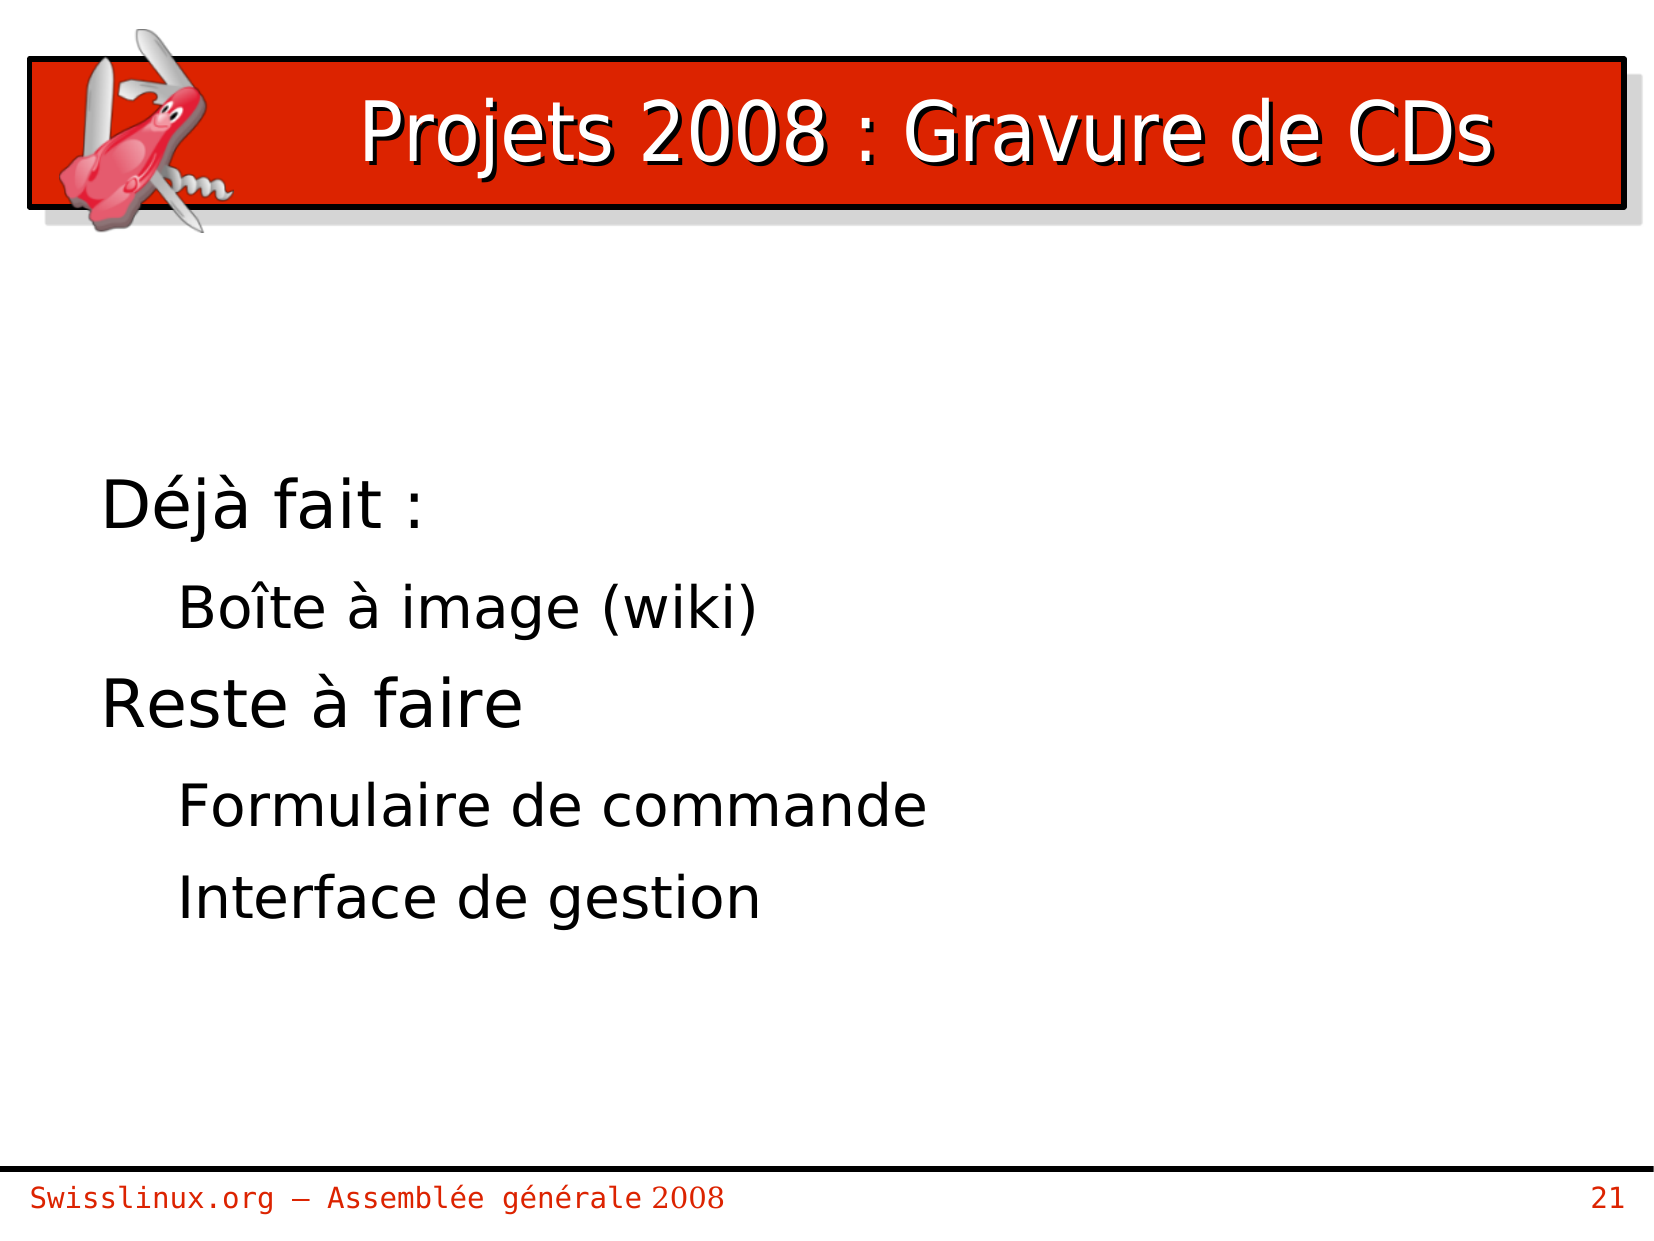

# Projets 2008 : Gravure de CDs
Déjà fait :
Boîte à image (wiki)
Reste à faire
Formulaire de commande
Interface de gestion
26 Janvier 2007
21